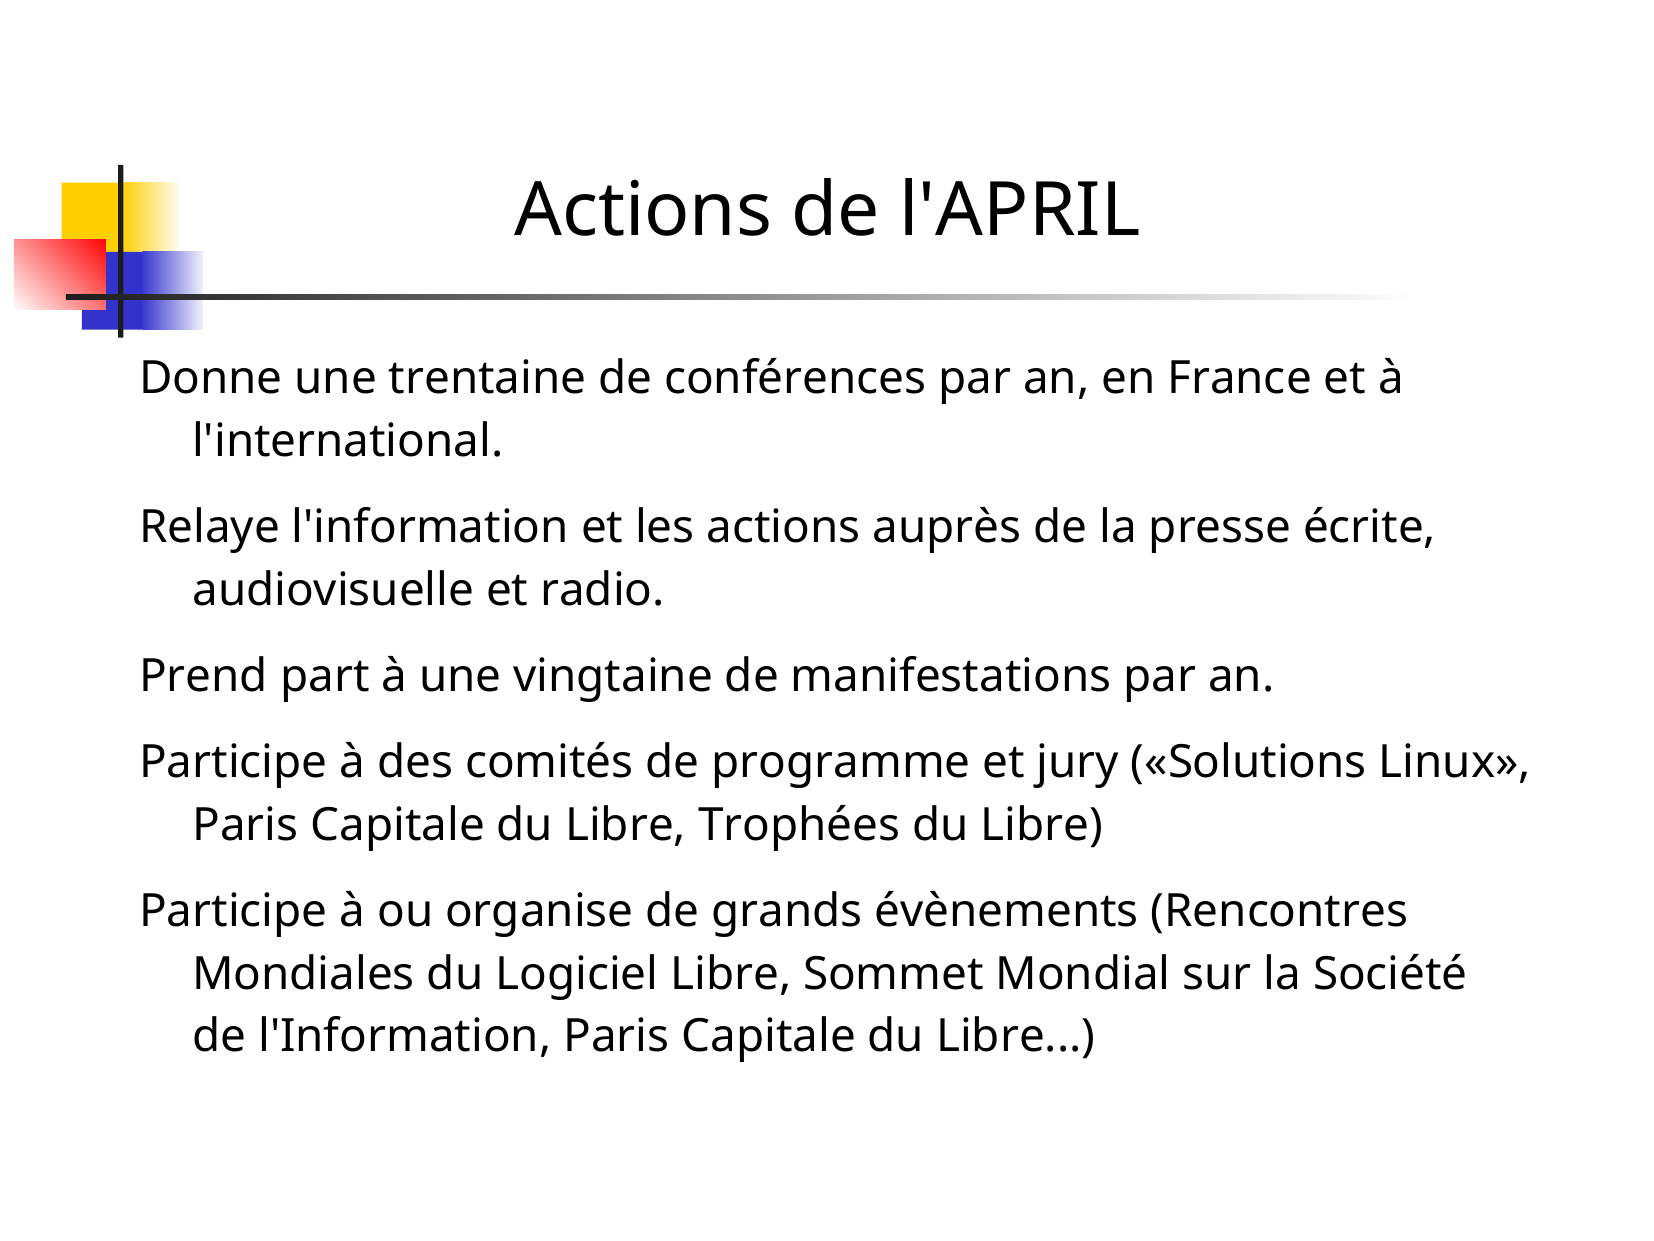

# Actions de l'APRIL
Donne une trentaine de conférences par an, en France et à l'international.
Relaye l'information et les actions auprès de la presse écrite, audiovisuelle et radio.
Prend part à une vingtaine de manifestations par an.
Participe à des comités de programme et jury («Solutions Linux», Paris Capitale du Libre, Trophées du Libre)
Participe à ou organise de grands évènements (Rencontres Mondiales du Logiciel Libre, Sommet Mondial sur la Société de l'Information, Paris Capitale du Libre...)